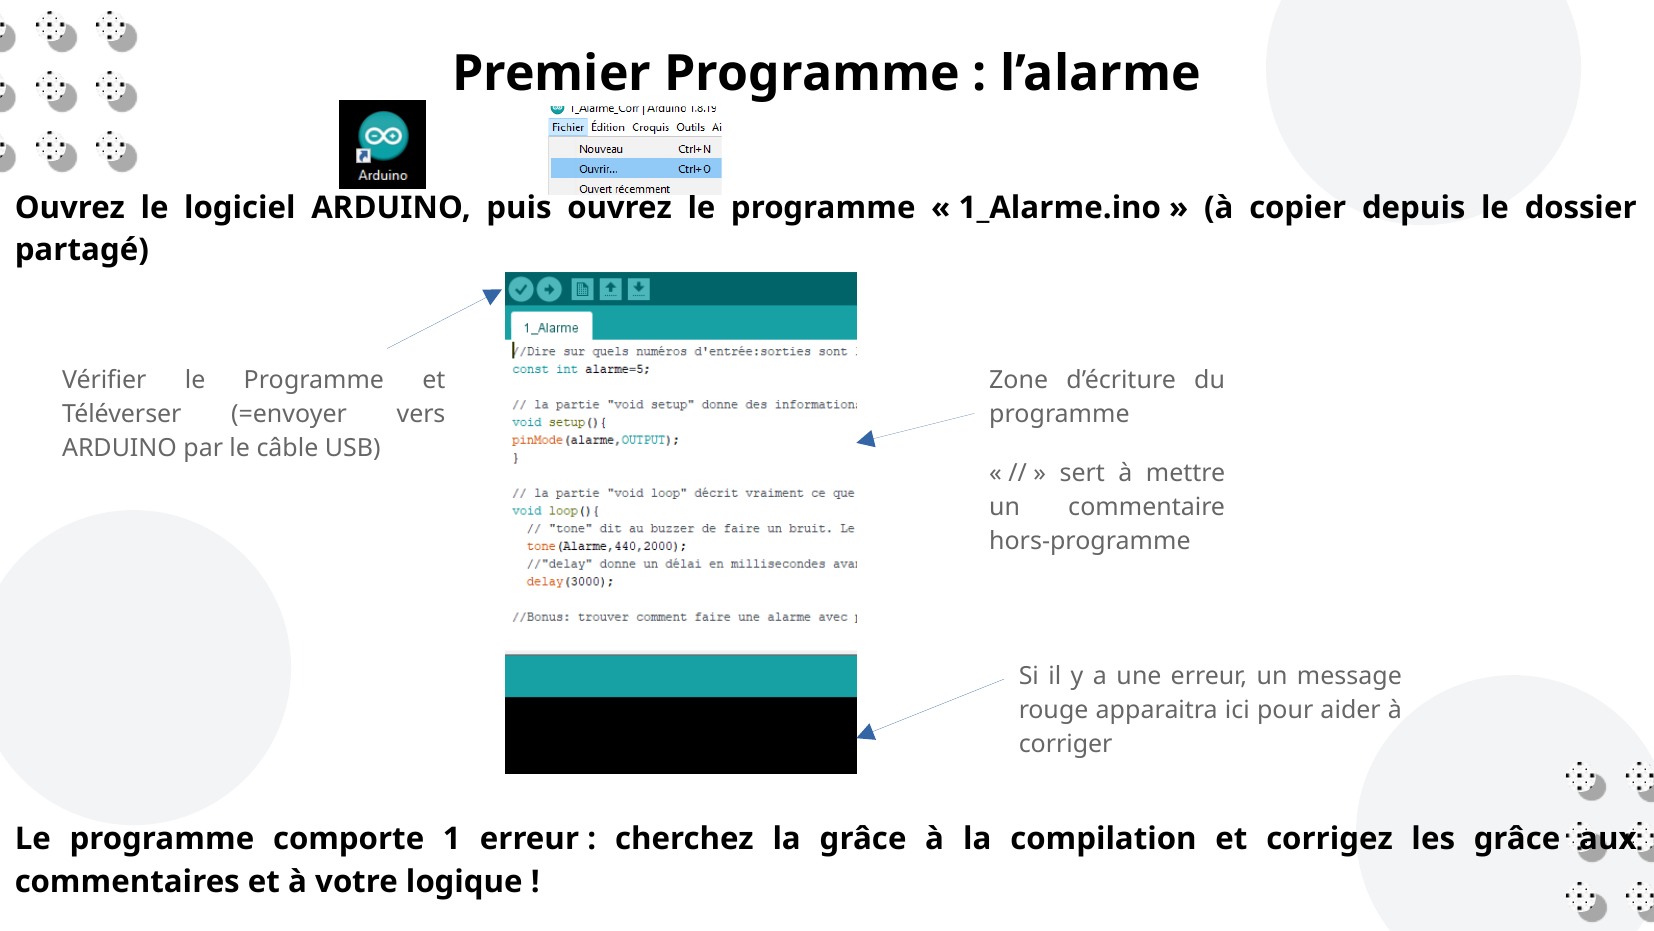

Premier Programme : l’alarme
Ouvrez le logiciel ARDUINO, puis ouvrez le programme « 1_Alarme.ino » (à copier depuis le dossier partagé)
Vérifier le Programme et Téléverser (=envoyer vers ARDUINO par le câble USB)
Zone d’écriture du programme
« // » sert à mettre un commentaire hors-programme
Si il y a une erreur, un message rouge apparaitra ici pour aider à corriger
Le programme comporte 1 erreur : cherchez la grâce à la compilation et corrigez les grâce aux commentaires et à votre logique !